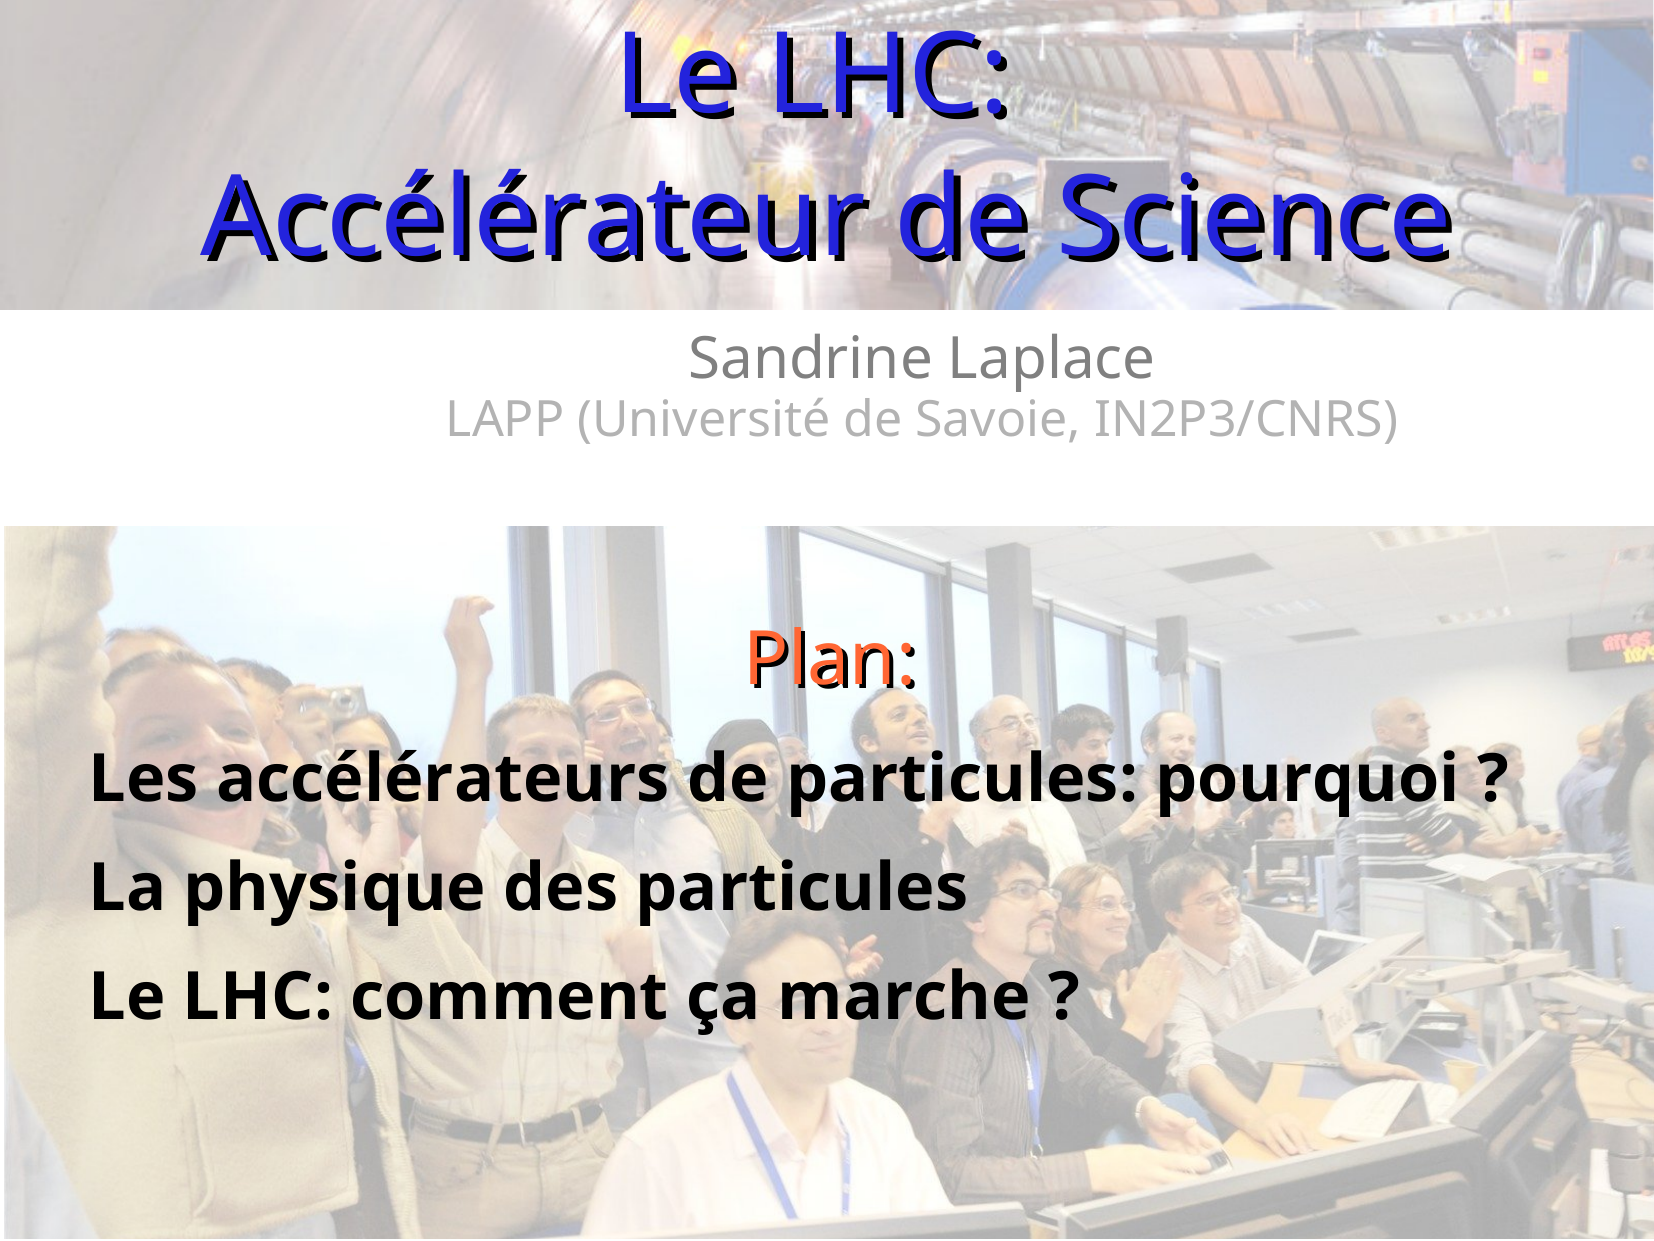

# Le LHC: Accélérateur de Science
Sandrine Laplace
LAPP (Université de Savoie, IN2P3/CNRS)‏
Plan:
Les accélérateurs de particules: pourquoi ?
La physique des particules
Le LHC: comment ça marche ?
1